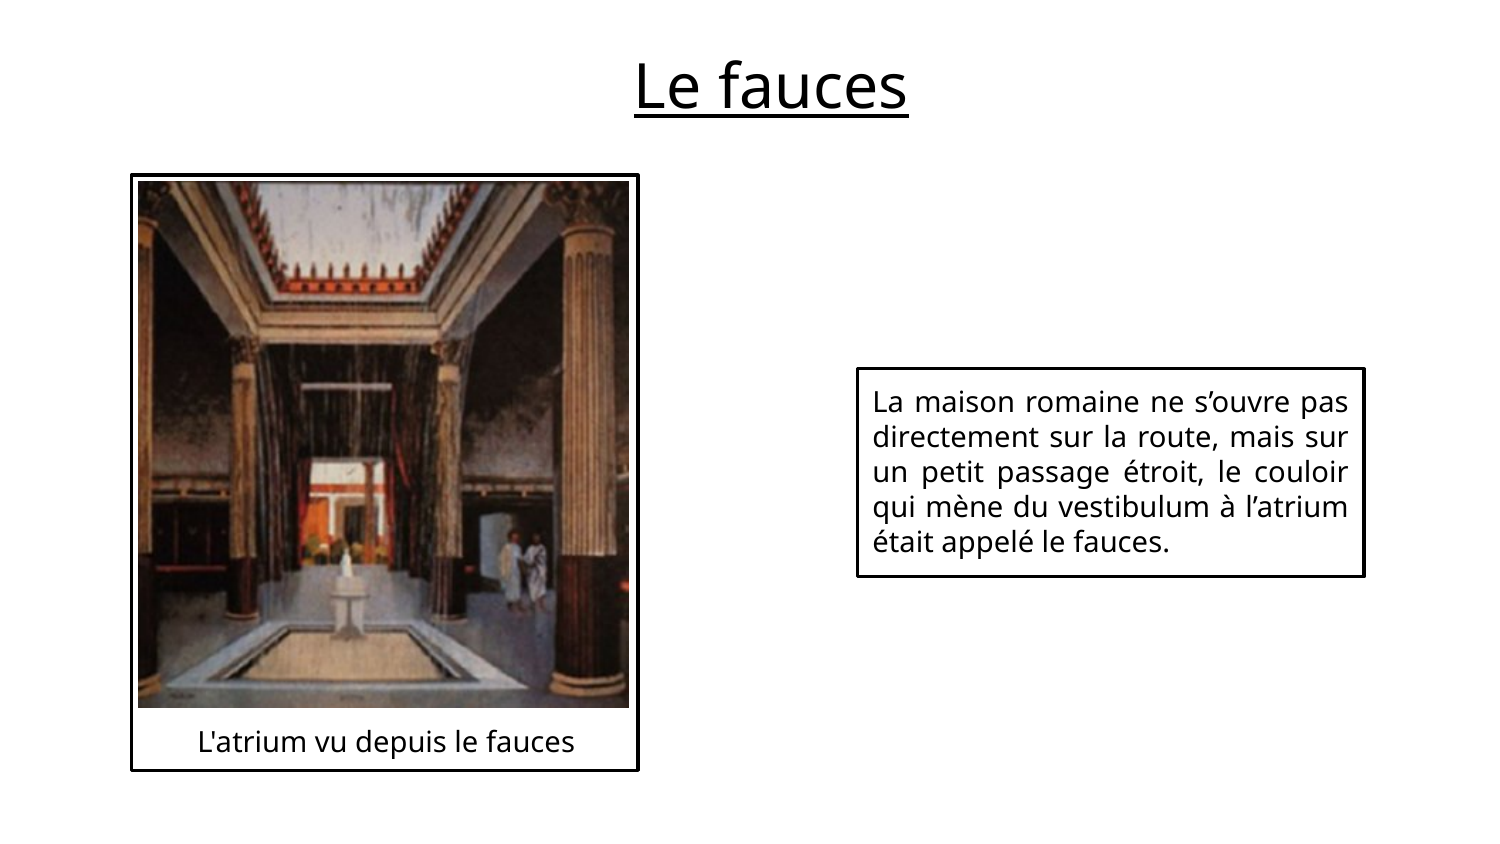

Le fauces
L'atrium vu depuis le fauces
La maison romaine ne s’ouvre pas directement sur la route, mais sur un petit passage étroit, le couloir qui mène du vestibulum à l’atrium était appelé le fauces.